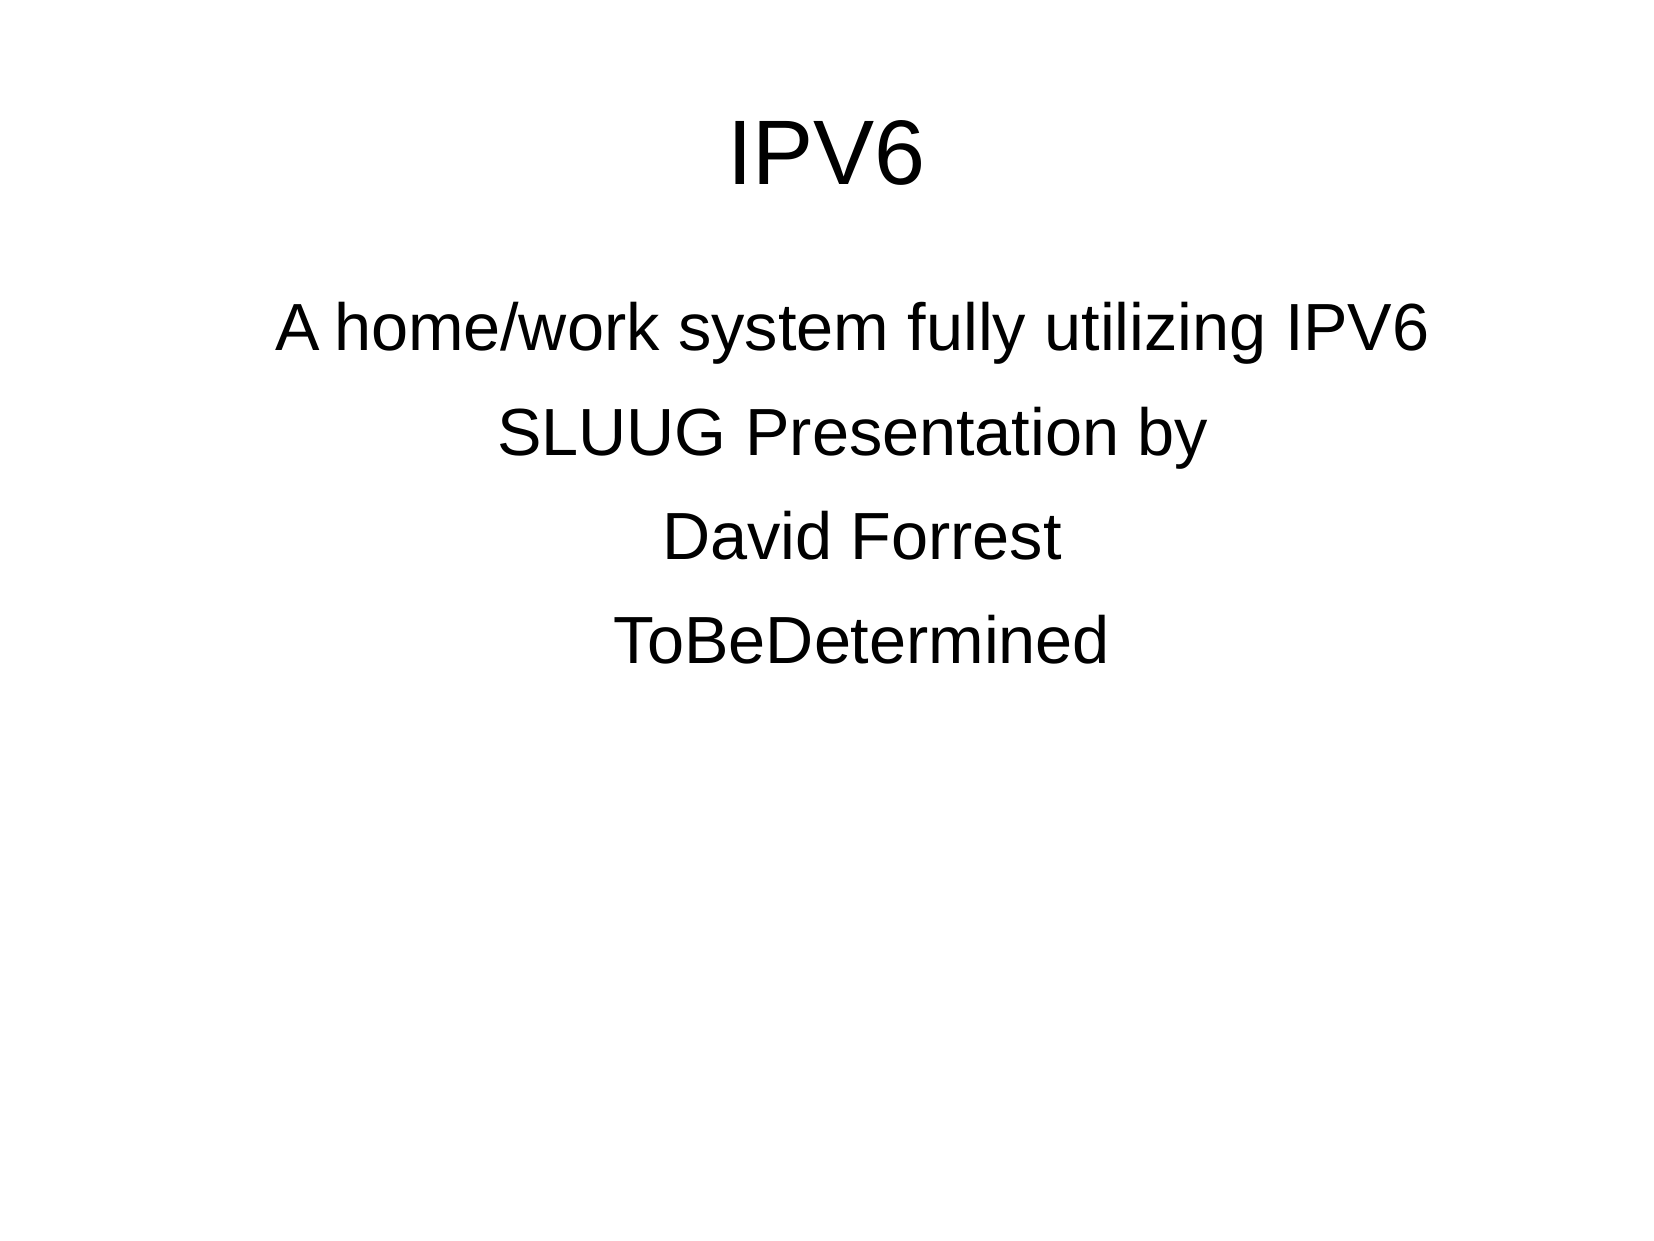

# IPV6
A home/work system fully utilizing IPV6
SLUUG Presentation by
David Forrest
ToBeDetermined